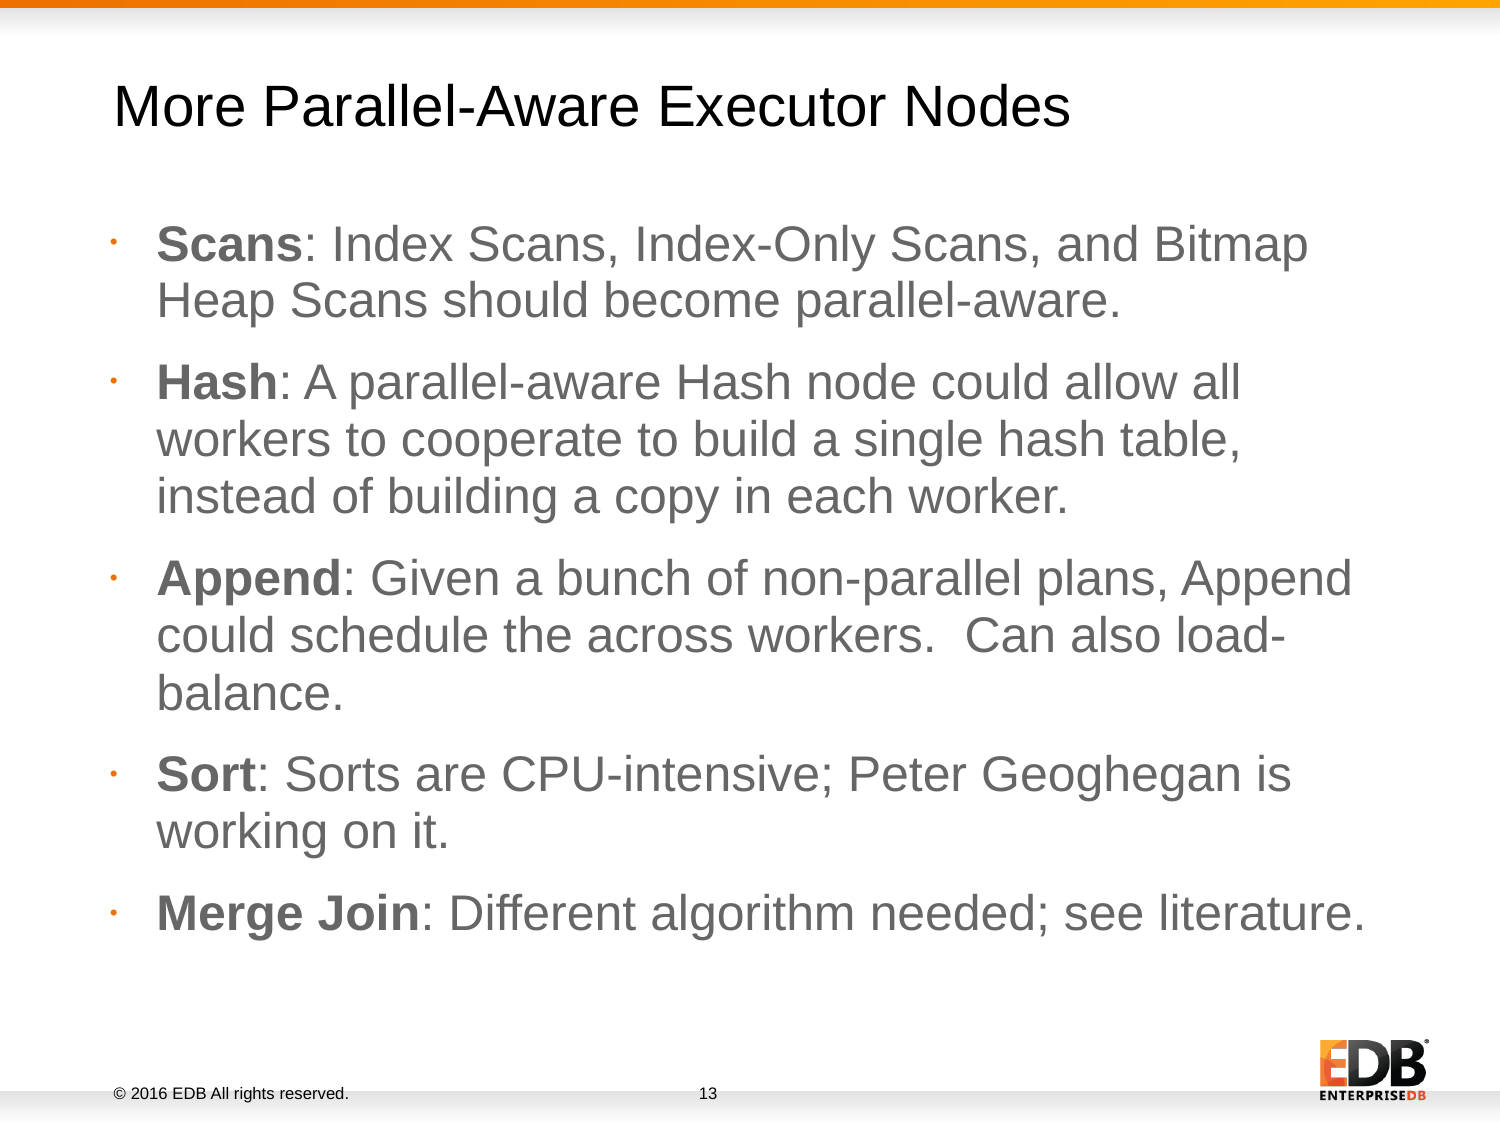

More Parallel-Aware Executor Nodes
# Scans: Index Scans, Index-Only Scans, and Bitmap Heap Scans should become parallel-aware.
Hash: A parallel-aware Hash node could allow all workers to cooperate to build a single hash table, instead of building a copy in each worker.
Append: Given a bunch of non-parallel plans, Append could schedule the across workers. Can also load-balance.
Sort: Sorts are CPU-intensive; Peter Geoghegan is working on it.
Merge Join: Different algorithm needed; see literature.